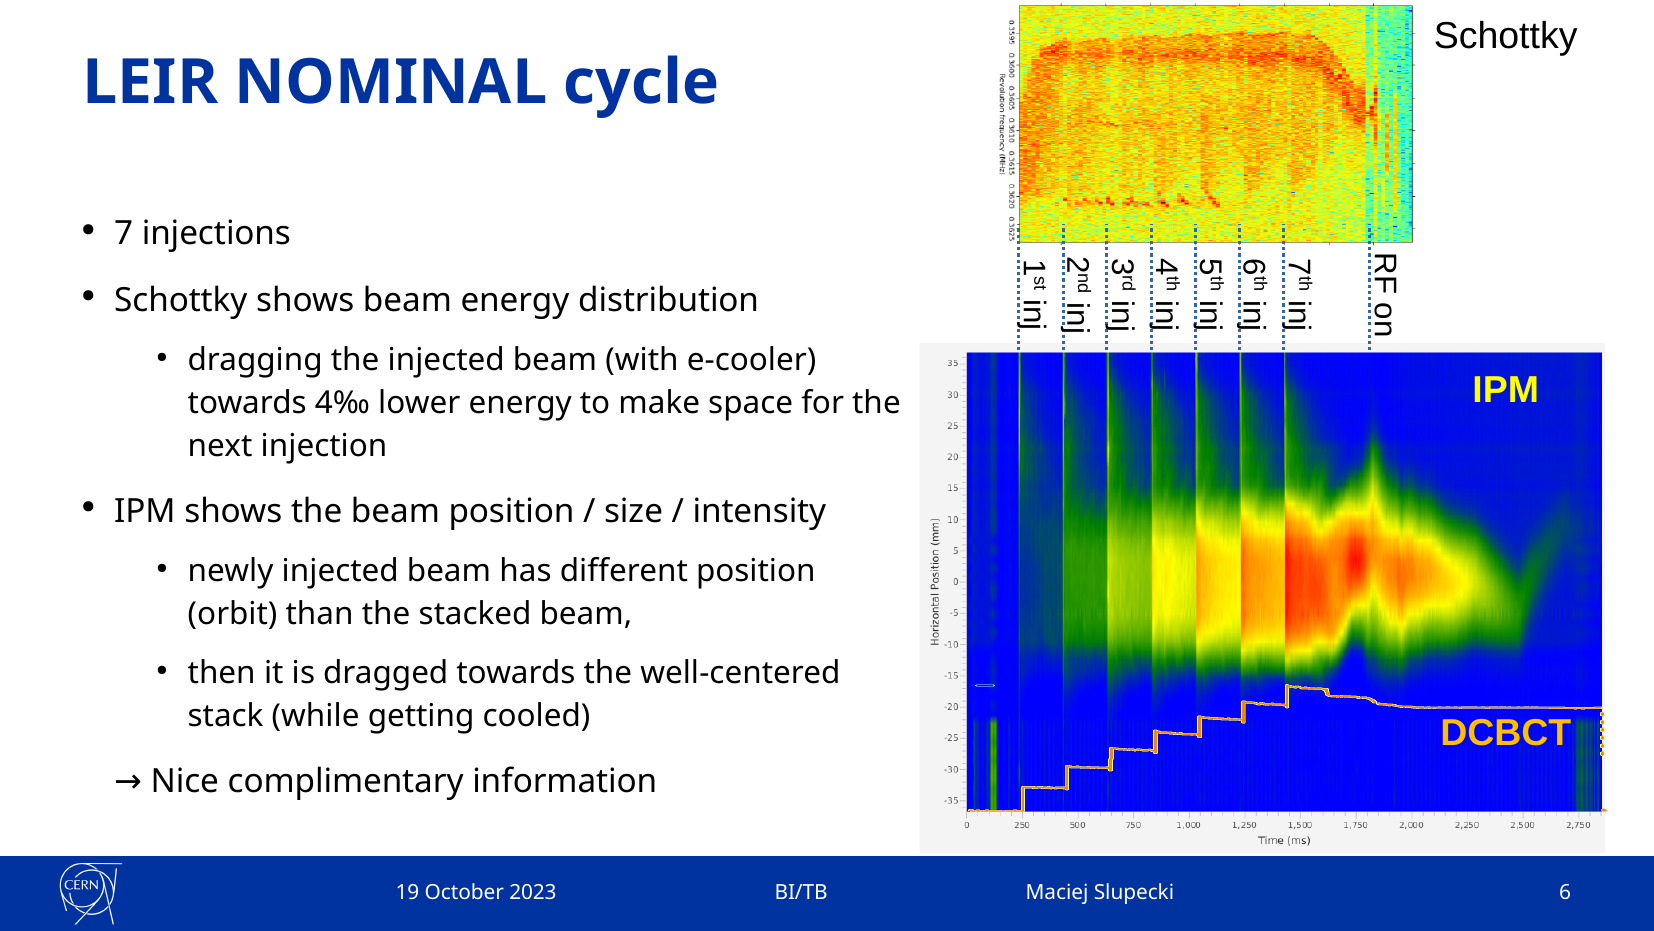

1st inj
2nd inj
3rd inj
4th inj
5th inj
6th inj
7th inj
RF on
Schottky
# LEIR NOMINAL cycle
7 injections
Schottky shows beam energy distribution
dragging the injected beam (with e-cooler) towards 4‰ lower energy to make space for the next injection
IPM shows the beam position / size / intensity
newly injected beam has different position (orbit) than the stacked beam,
then it is dragged towards the well-centered stack (while getting cooled)
→ Nice complimentary information
IPM
DCBCT
Presenter | Presentation Title
6